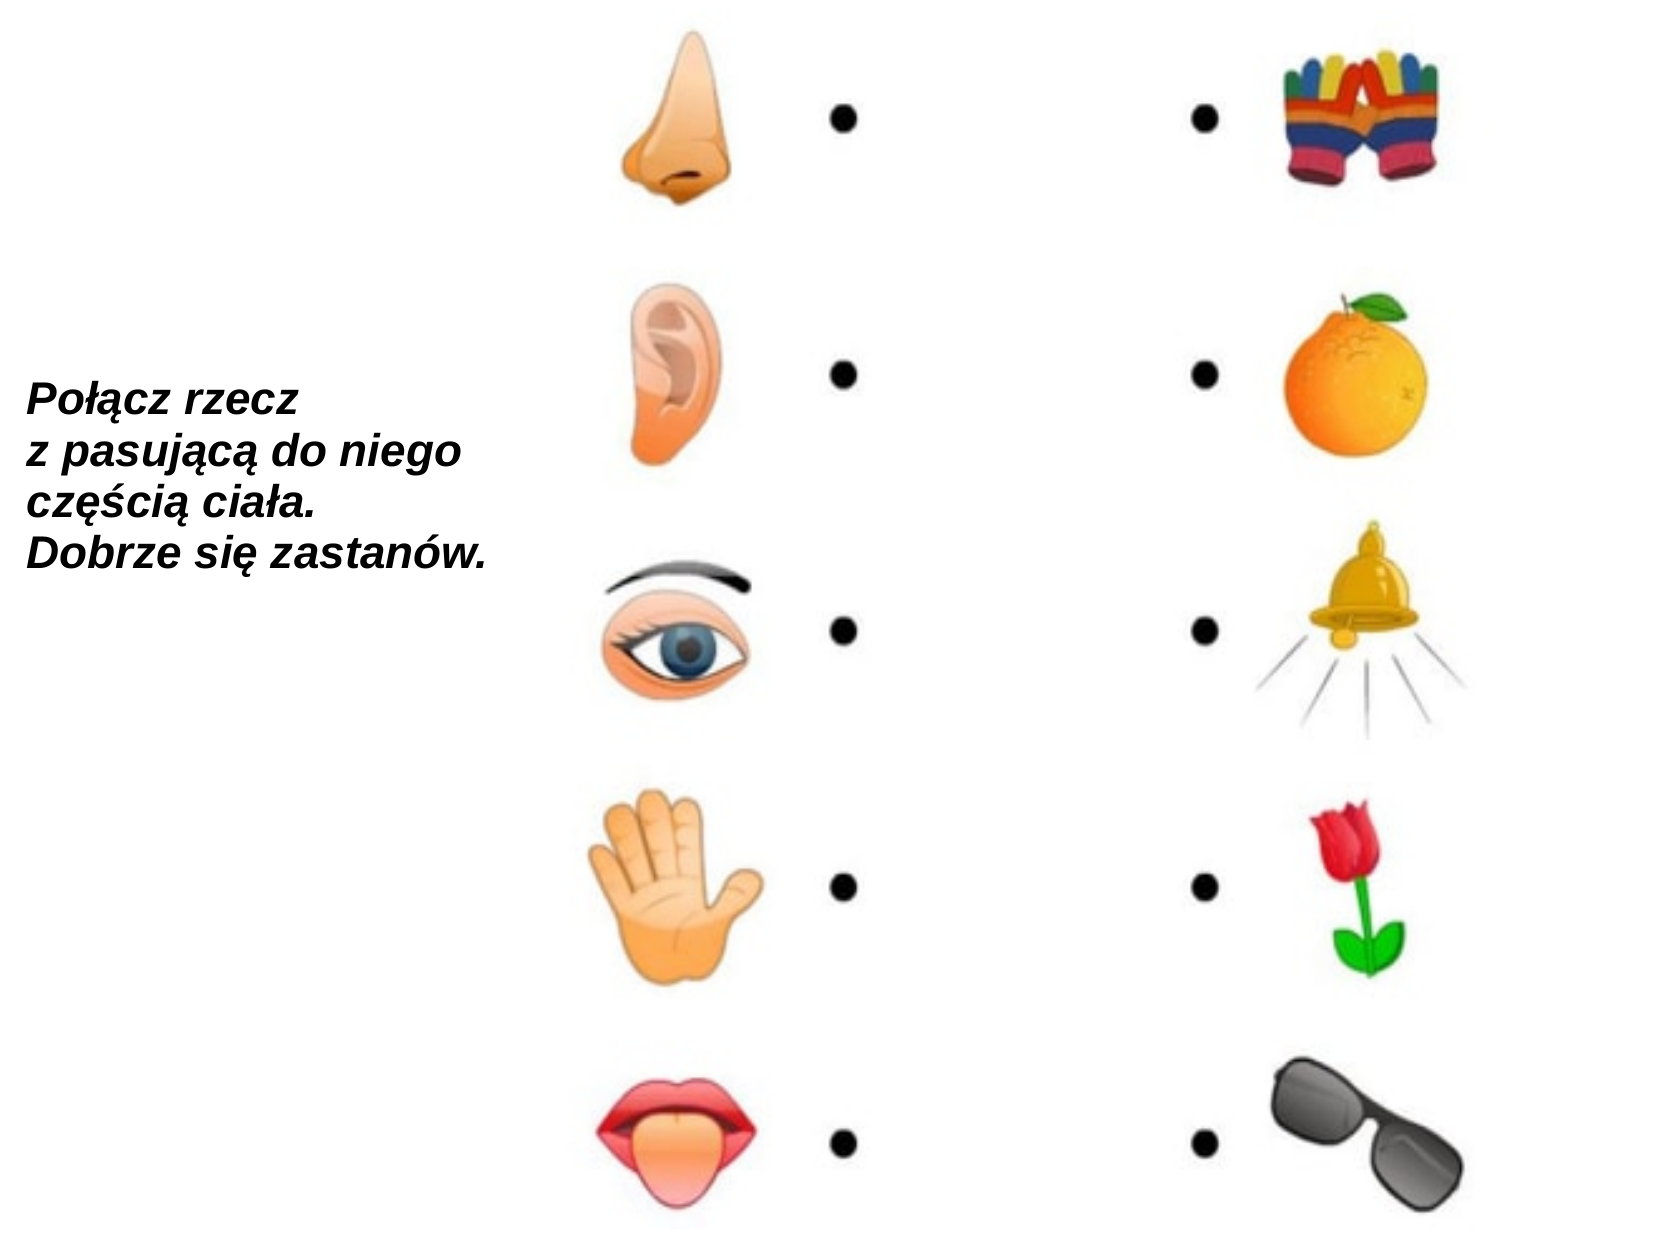

Połącz rzecz
z pasującą do niego częścią ciała.
Dobrze się zastanów.